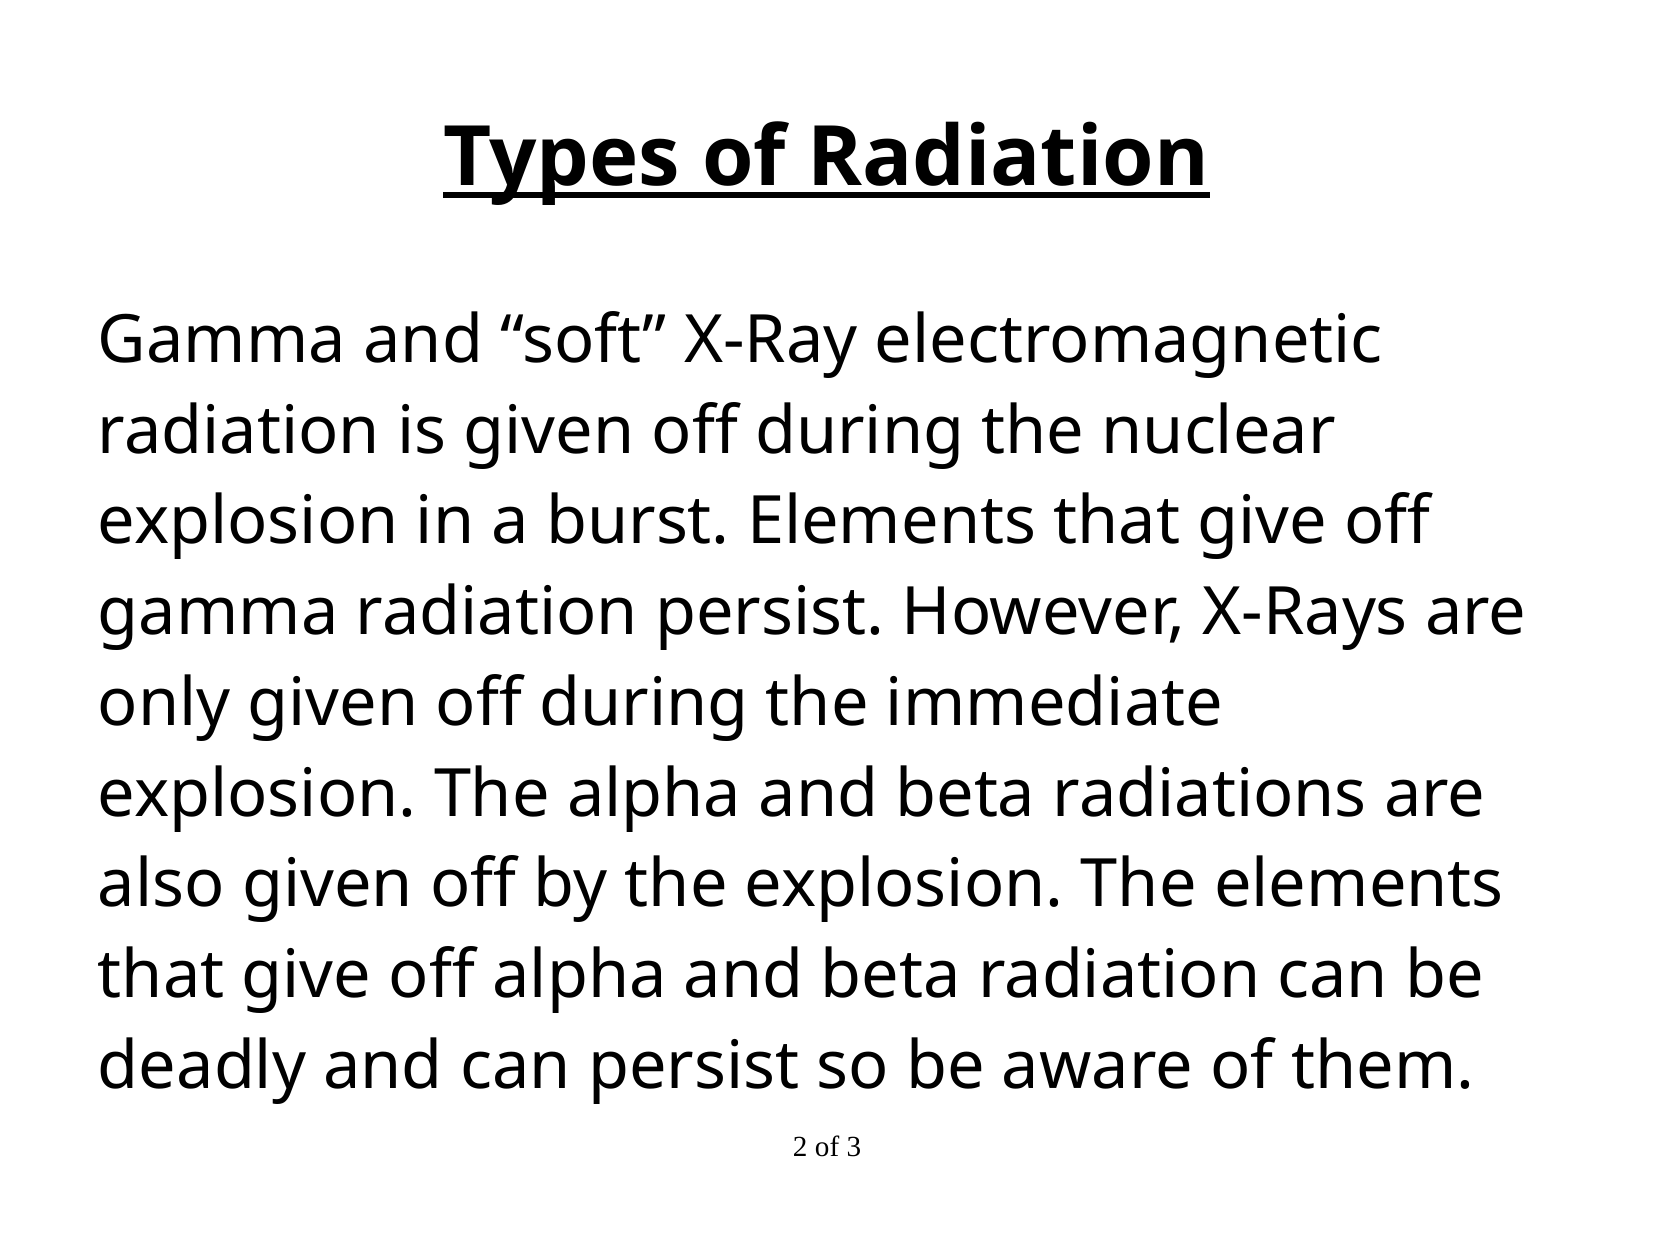

# Types of Radiation
Gamma and “soft” X-Ray electromagnetic radiation is given off during the nuclear explosion in a burst. Elements that give off gamma radiation persist. However, X-Rays are only given off during the immediate explosion. The alpha and beta radiations are also given off by the explosion. The elements that give off alpha and beta radiation can be deadly and can persist so be aware of them.
2 of 3